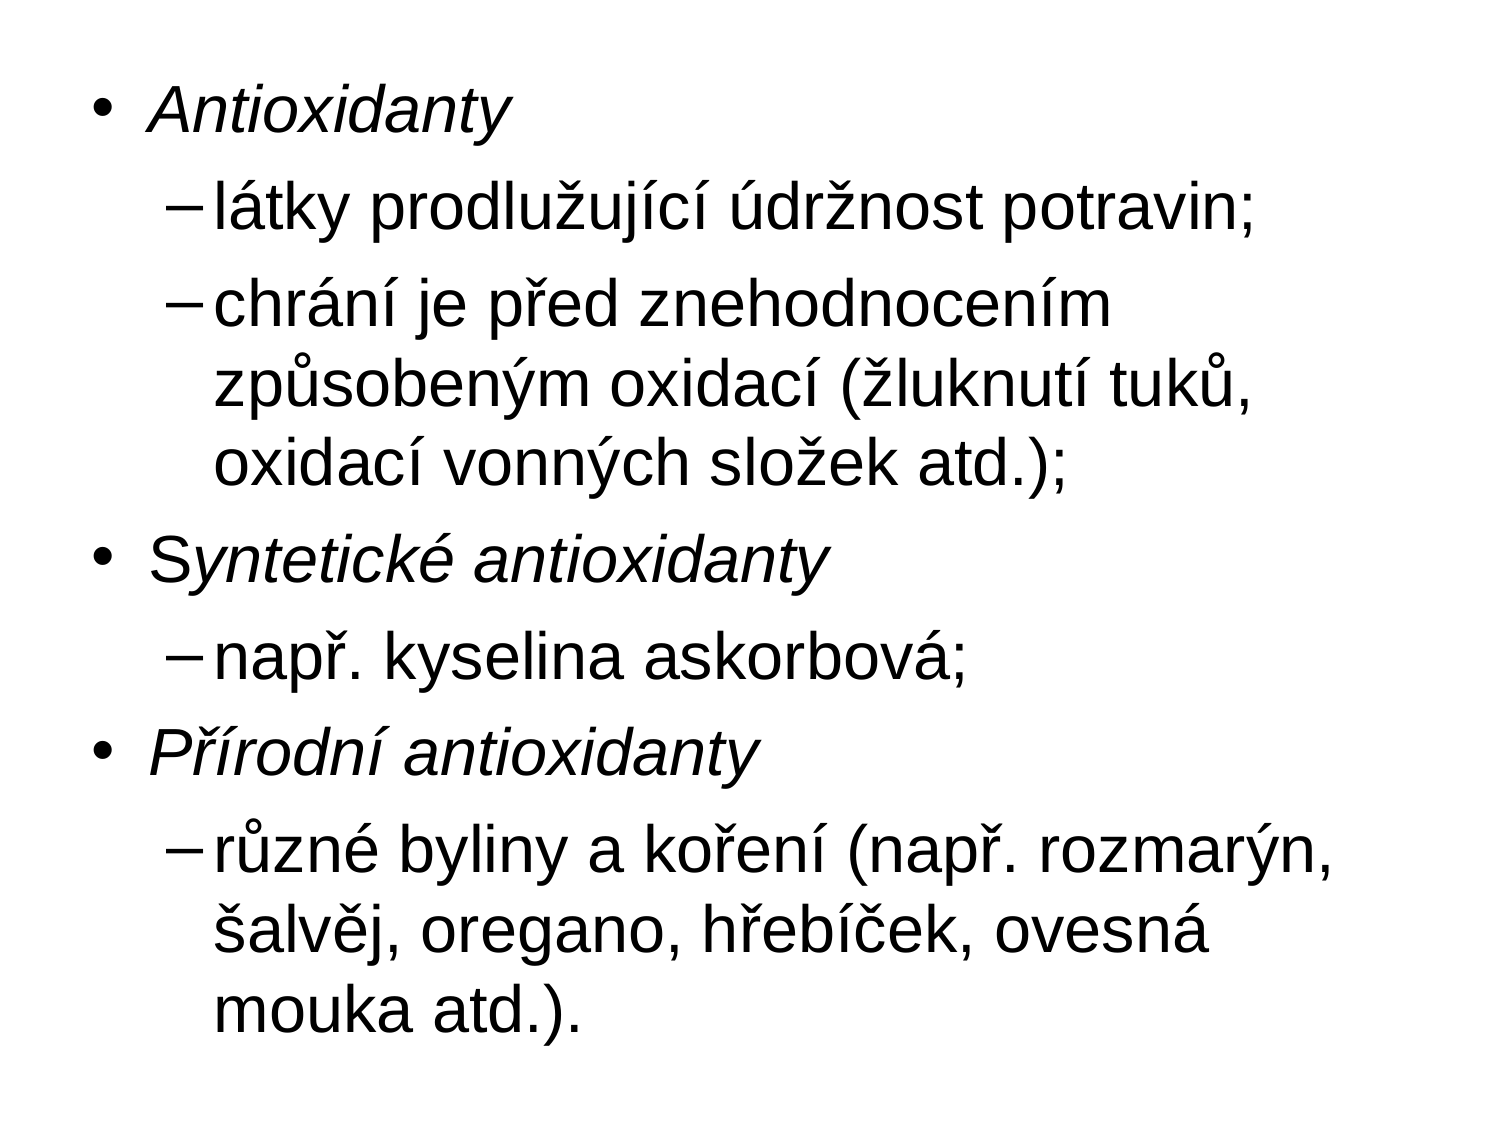

# Antioxidanty
látky prodlužující údržnost potravin;
chrání je před znehodnocením způsobeným oxidací (žluknutí tuků, oxidací vonných složek atd.);
Syntetické antioxidanty
např. kyselina askorbová;
Přírodní antioxidanty
různé byliny a koření (např. rozmarýn, šalvěj, oregano, hřebíček, ovesná mouka atd.).